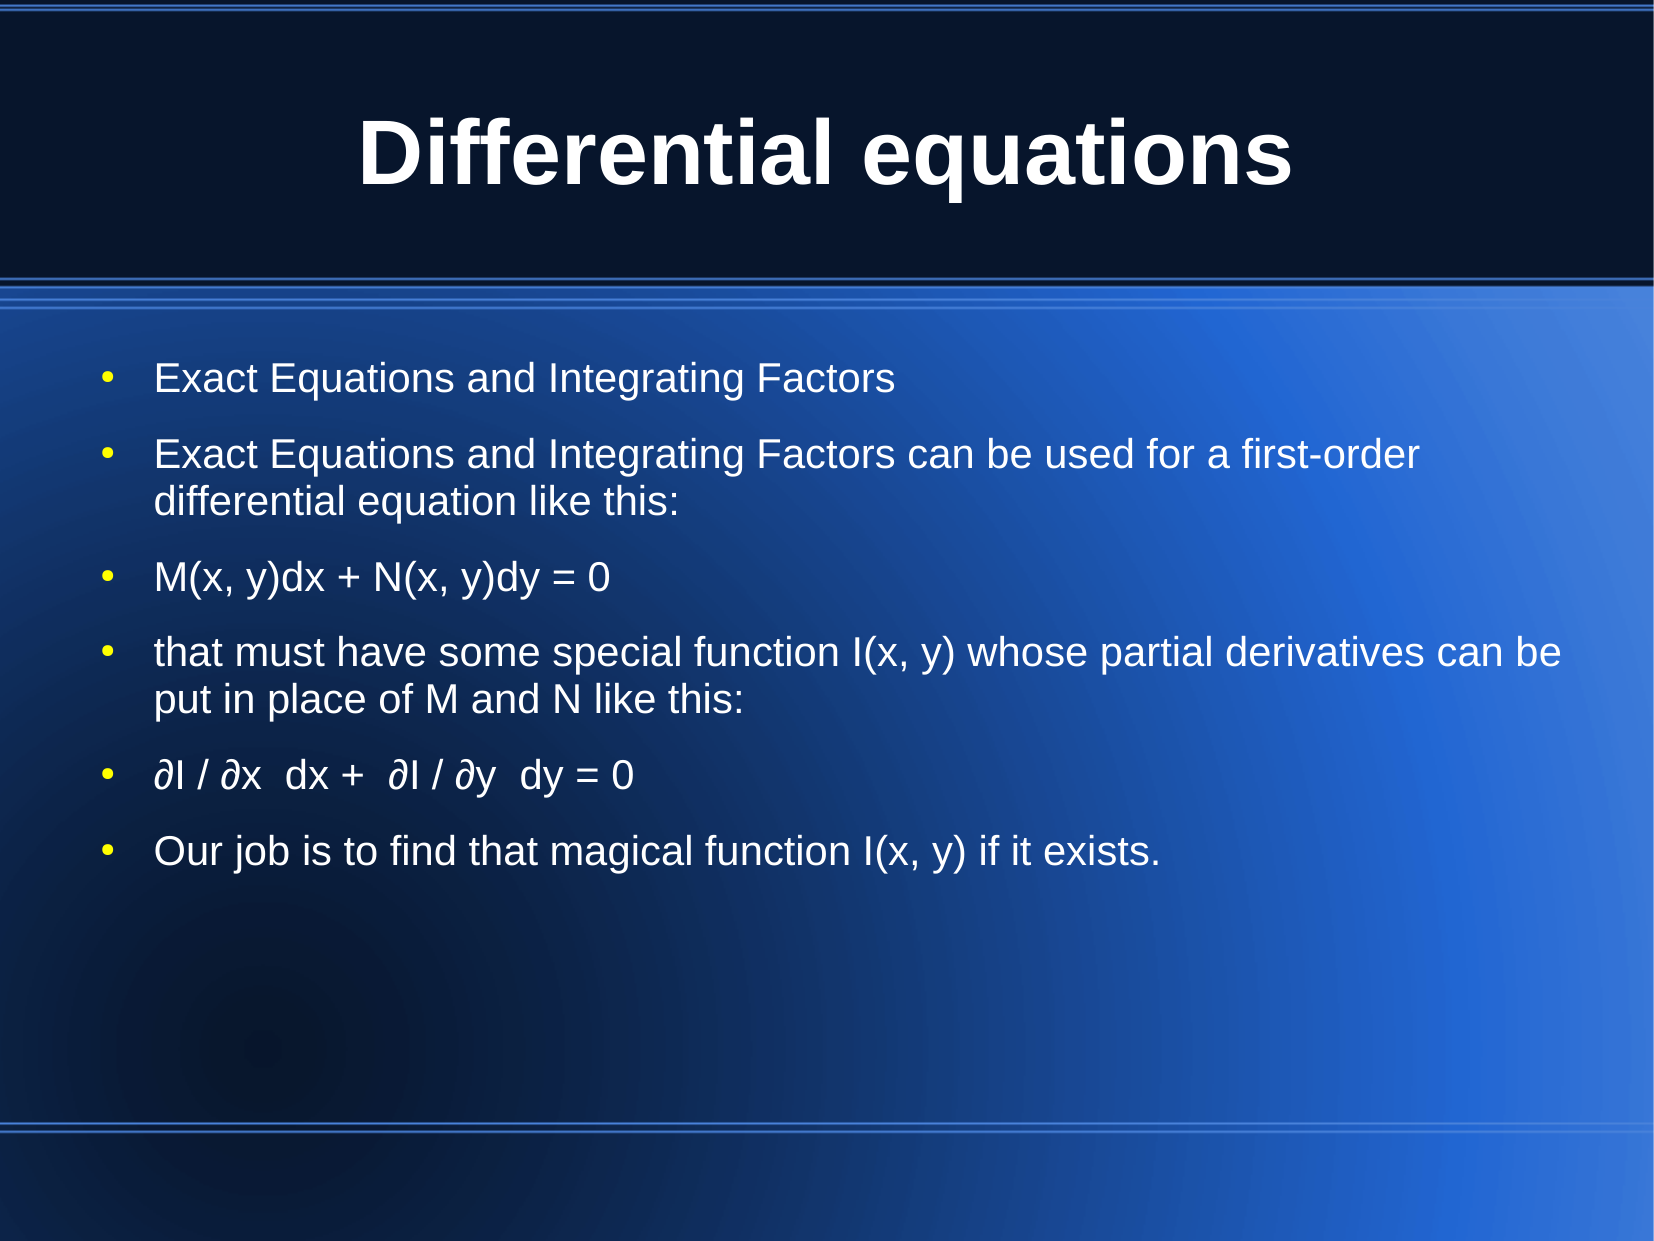

# Differential equations
Exact Equations and Integrating Factors
Exact Equations and Integrating Factors can be used for a first-order differential equation like this:
M(x, y)dx + N(x, y)dy = 0
that must have some special function I(x, y) whose partial derivatives can be put in place of M and N like this:
∂I / ∂x dx + ∂I / ∂y dy = 0
Our job is to find that magical function I(x, y) if it exists.